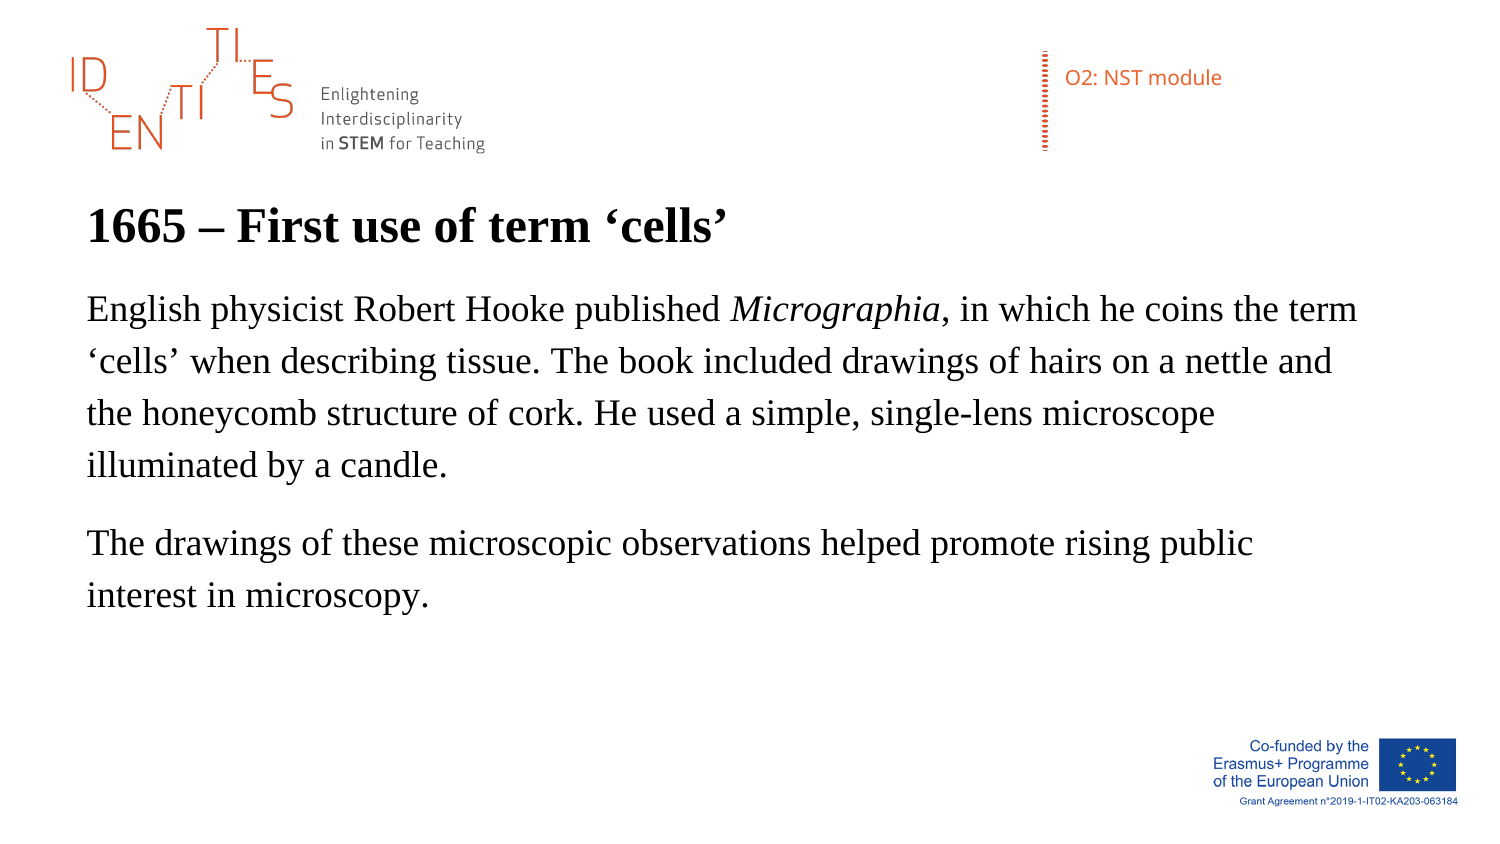

O2: NST module
1665 – First use of term ‘cells’
English physicist Robert Hooke published Micrographia, in which he coins the term ‘cells’ when describing tissue. The book included drawings of hairs on a nettle and the honeycomb structure of cork. He used a simple, single-lens microscope illuminated by a candle.
The drawings of these microscopic observations helped promote rising public interest in microscopy.